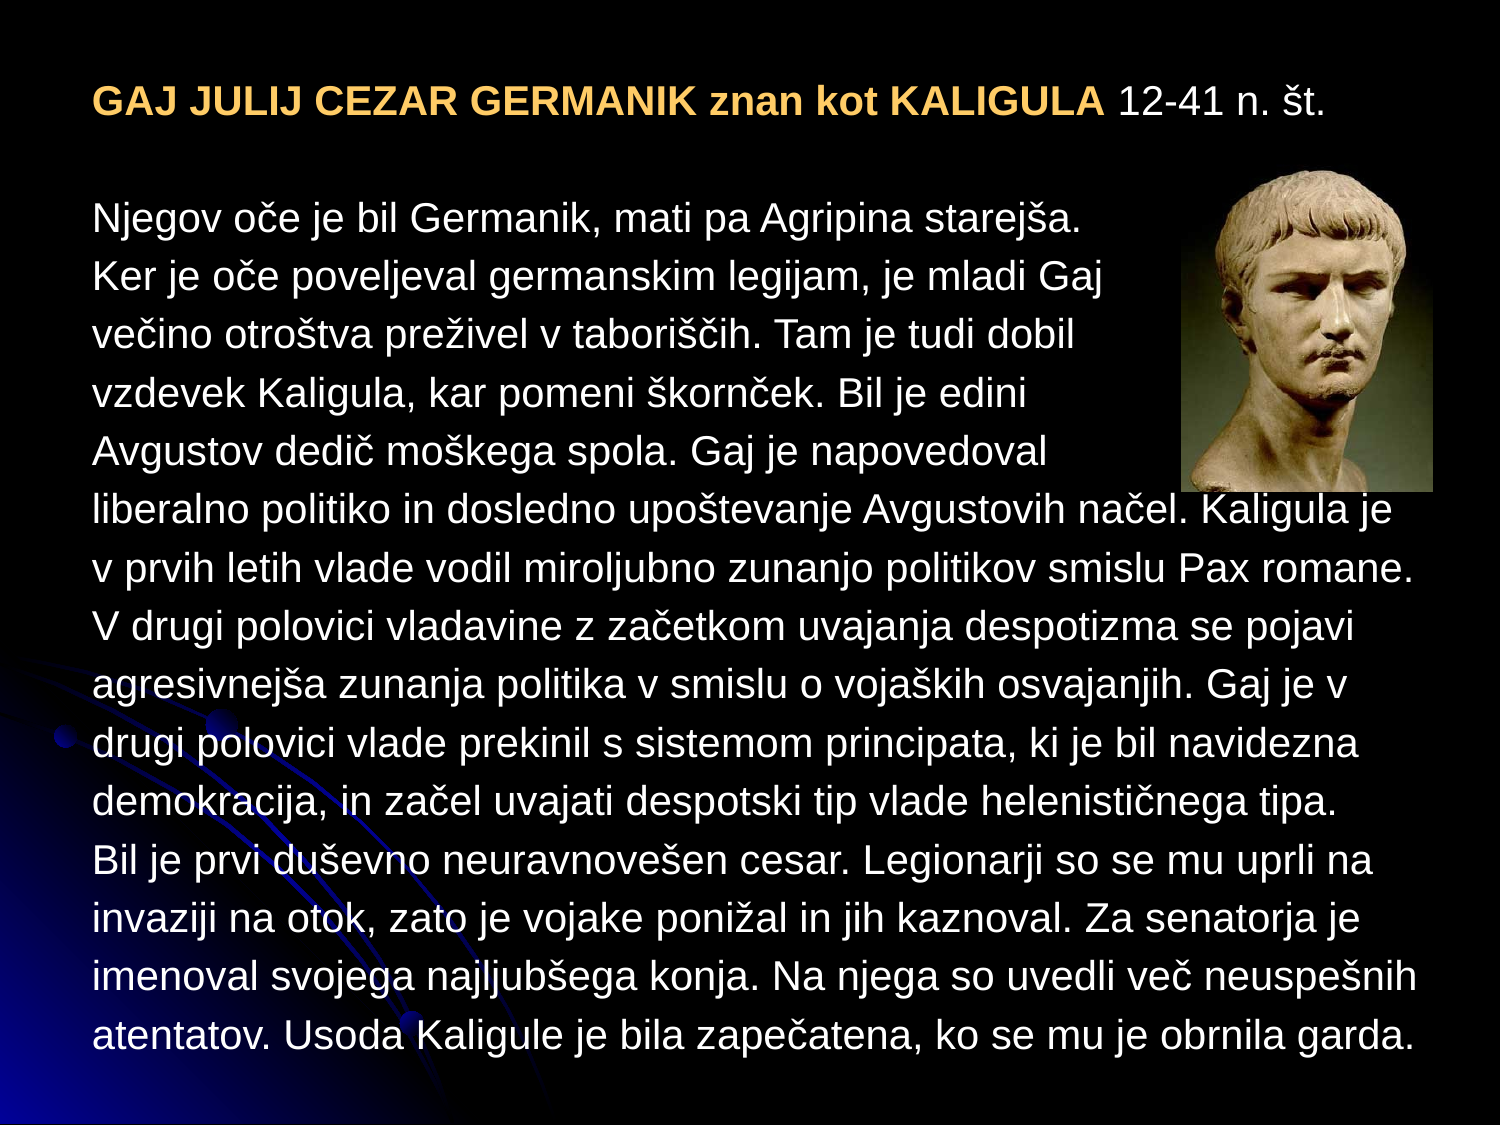

# GAJ JULIJ CEZAR GERMANIK znan kot KALIGULA 12-41 n. št.
Njegov oče je bil Germanik, mati pa Agripina starejša.
Ker je oče poveljeval germanskim legijam, je mladi Gaj
večino otroštva preživel v taboriščih. Tam je tudi dobil
vzdevek Kaligula, kar pomeni škornček. Bil je edini
Avgustov dedič moškega spola. Gaj je napovedoval
liberalno politiko in dosledno upoštevanje Avgustovih načel. Kaligula je
v prvih letih vlade vodil miroljubno zunanjo politikov smislu Pax romane.
V drugi polovici vladavine z začetkom uvajanja despotizma se pojavi
agresivnejša zunanja politika v smislu o vojaških osvajanjih. Gaj je v
drugi polovici vlade prekinil s sistemom principata, ki je bil navidezna
demokracija, in začel uvajati despotski tip vlade helenističnega tipa.
Bil je prvi duševno neuravnovešen cesar. Legionarji so se mu uprli na
invaziji na otok, zato je vojake ponižal in jih kaznoval. Za senatorja je
imenoval svojega najljubšega konja. Na njega so uvedli več neuspešnih
atentatov. Usoda Kaligule je bila zapečatena, ko se mu je obrnila garda.